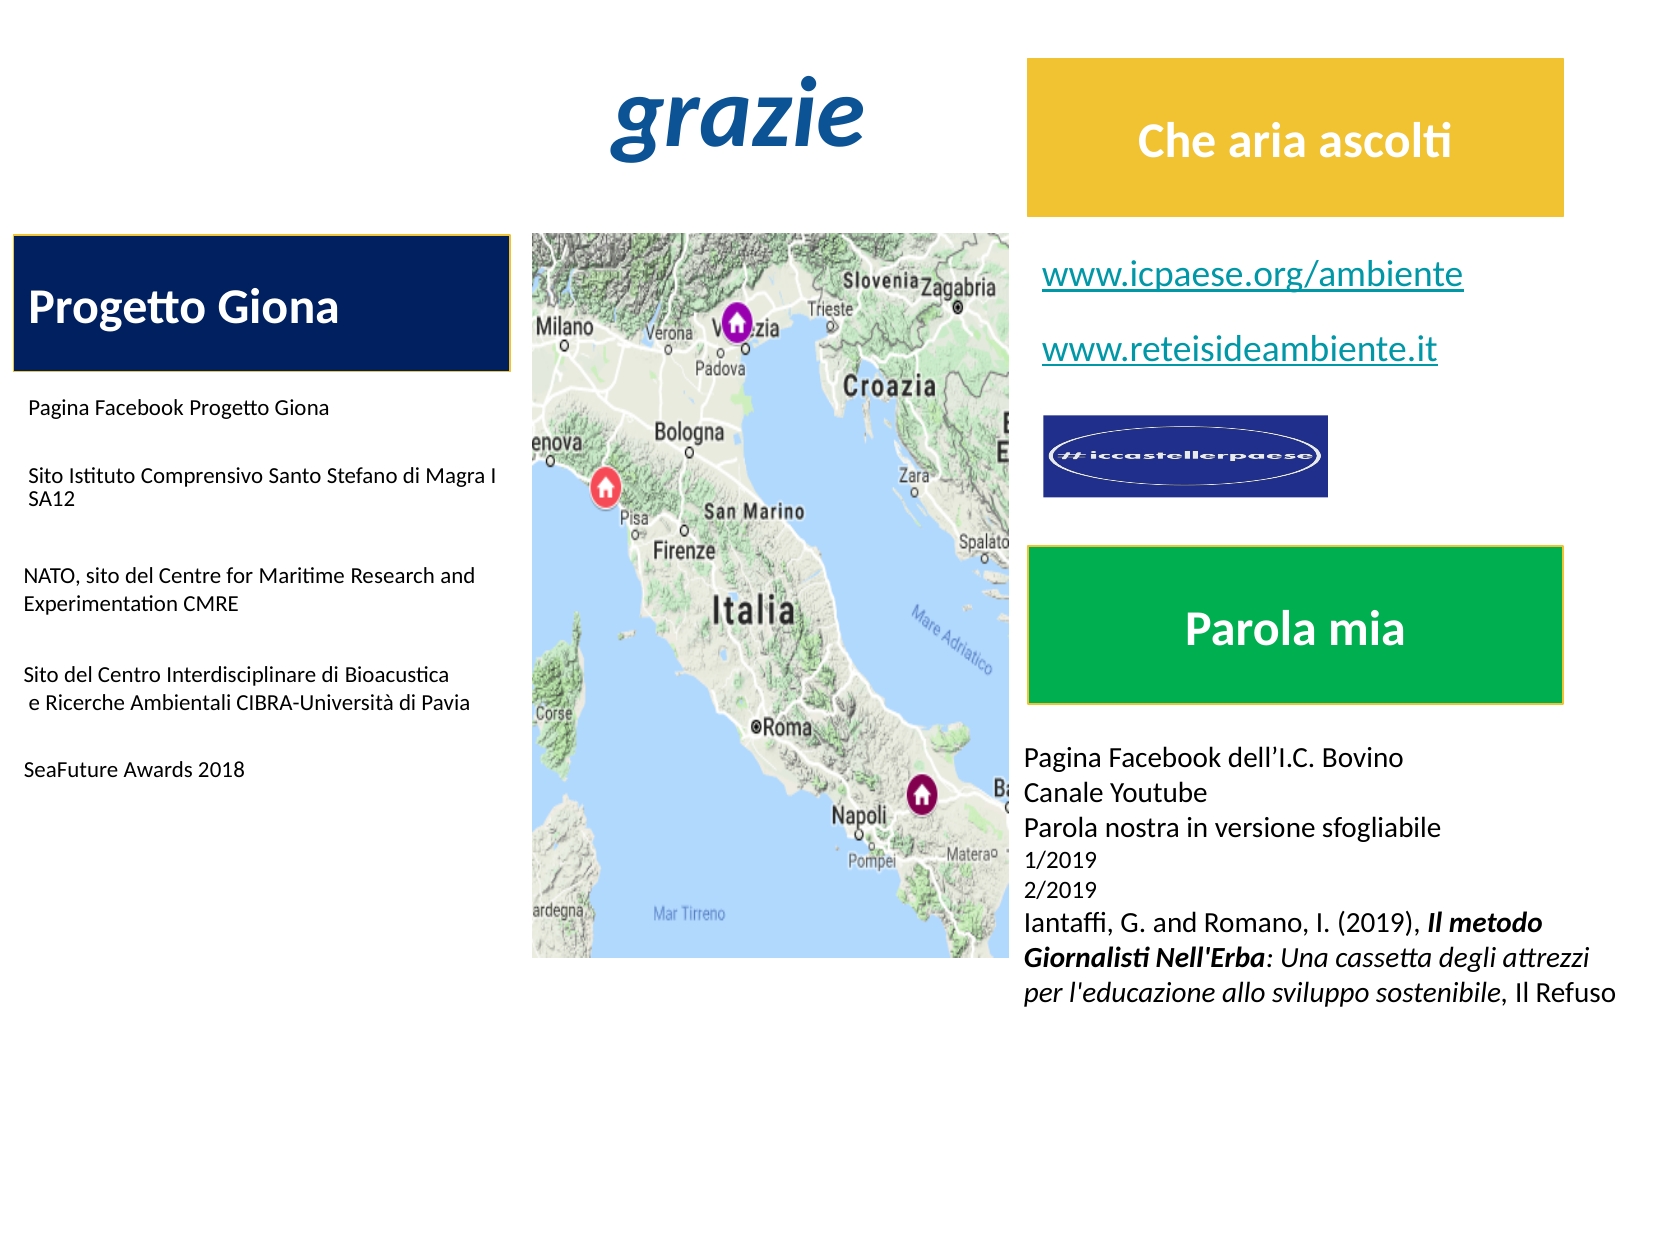

grazie
Che aria ascolti
www.icpaese.org/ambiente
Progetto Giona
www.reteisideambiente.it
Pagina Facebook Progetto Giona
Sito Istituto Comprensivo Santo Stefano di Magra ISA12
NATO, sito del Centre for Maritime Research and Experimentation CMRE
Parola mia
Sito del Centro Interdisciplinare di Bioacustica e Ricerche Ambientali CIBRA-Università di Pavia
Pagina Facebook dell’I.C. Bovino
Canale Youtube
Parola nostra in versione sfogliabile
1/2019
2/2019
Iantaffi, G. and Romano, I. (2019), Il metodo Giornalisti Nell'Erba: Una cassetta degli attrezzi per l'educazione allo sviluppo sostenibile, Il Refuso
SeaFuture Awards 2018